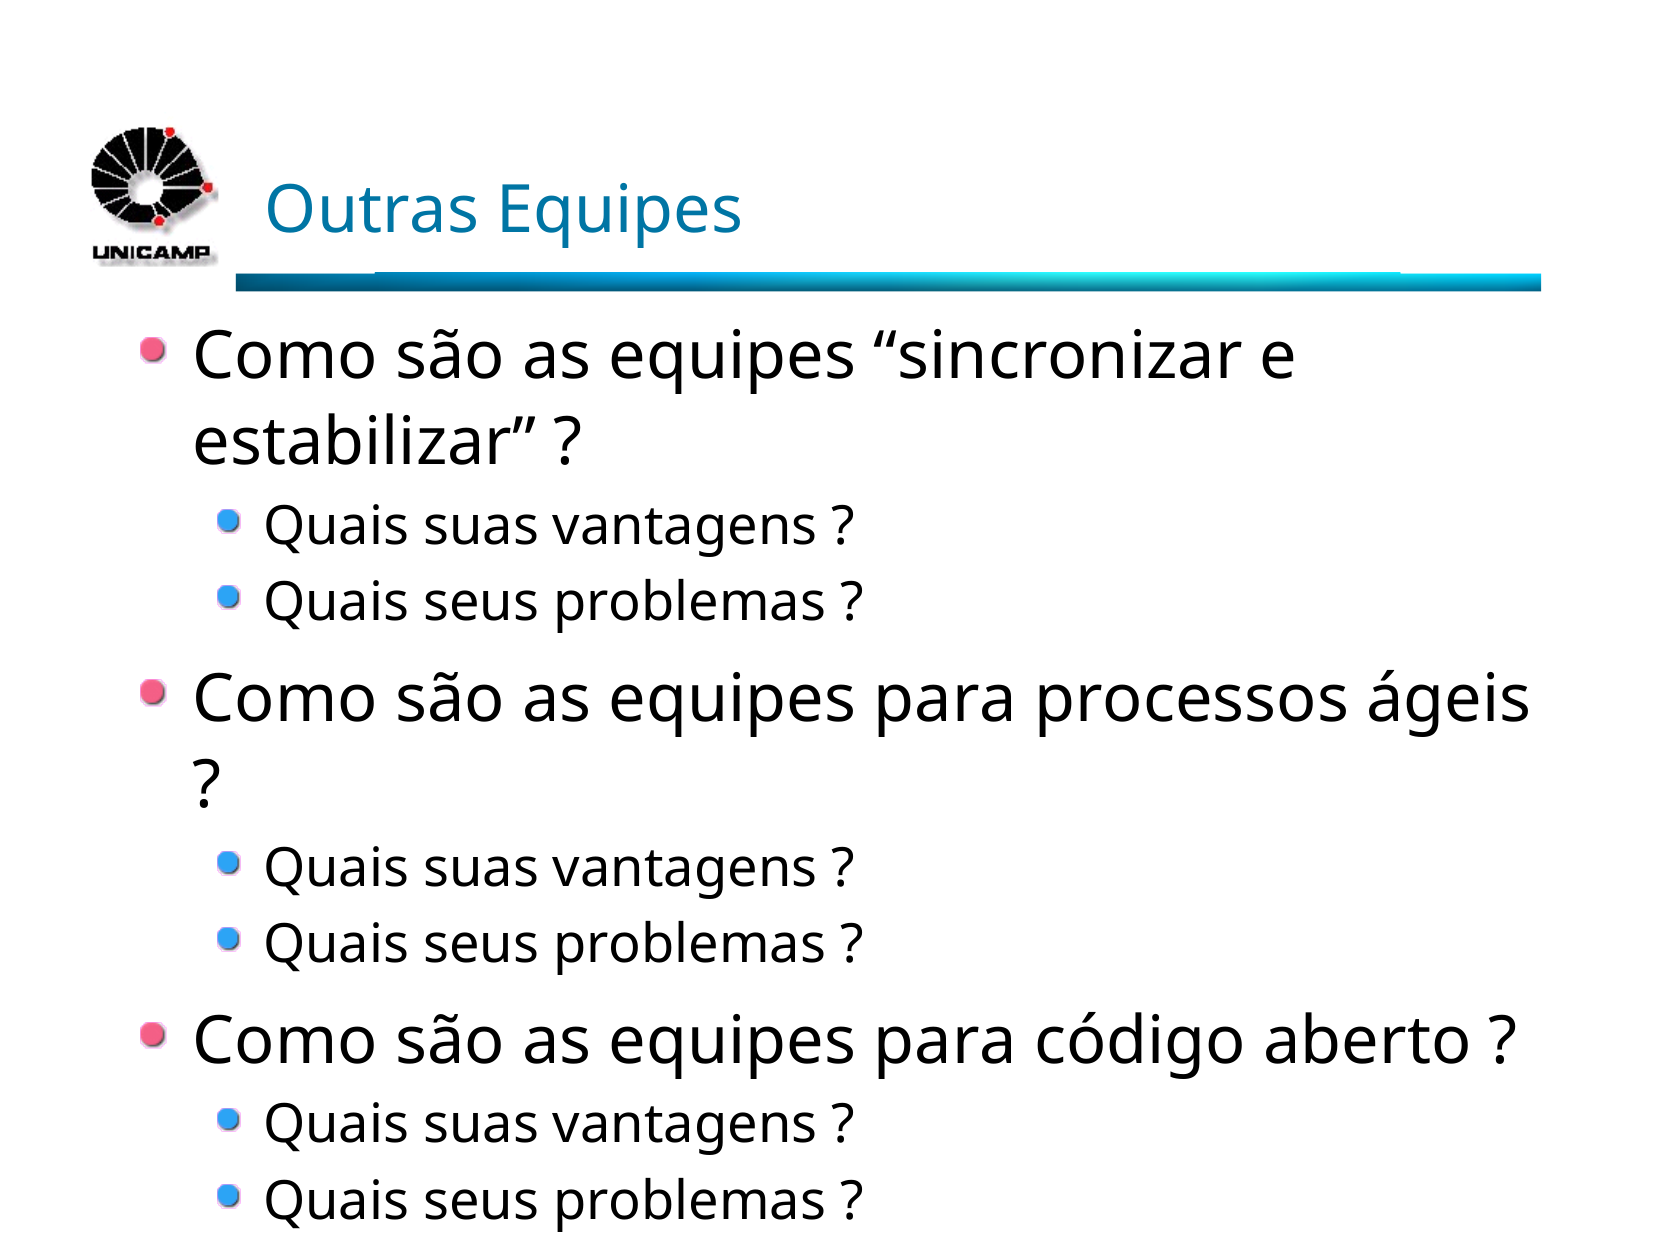

# Outras Equipes
Como são as equipes “sincronizar e estabilizar” ?
Quais suas vantagens ?
Quais seus problemas ?
Como são as equipes para processos ágeis ?
Quais suas vantagens ?
Quais seus problemas ?
Como são as equipes para código aberto ?
Quais suas vantagens ?
Quais seus problemas ?